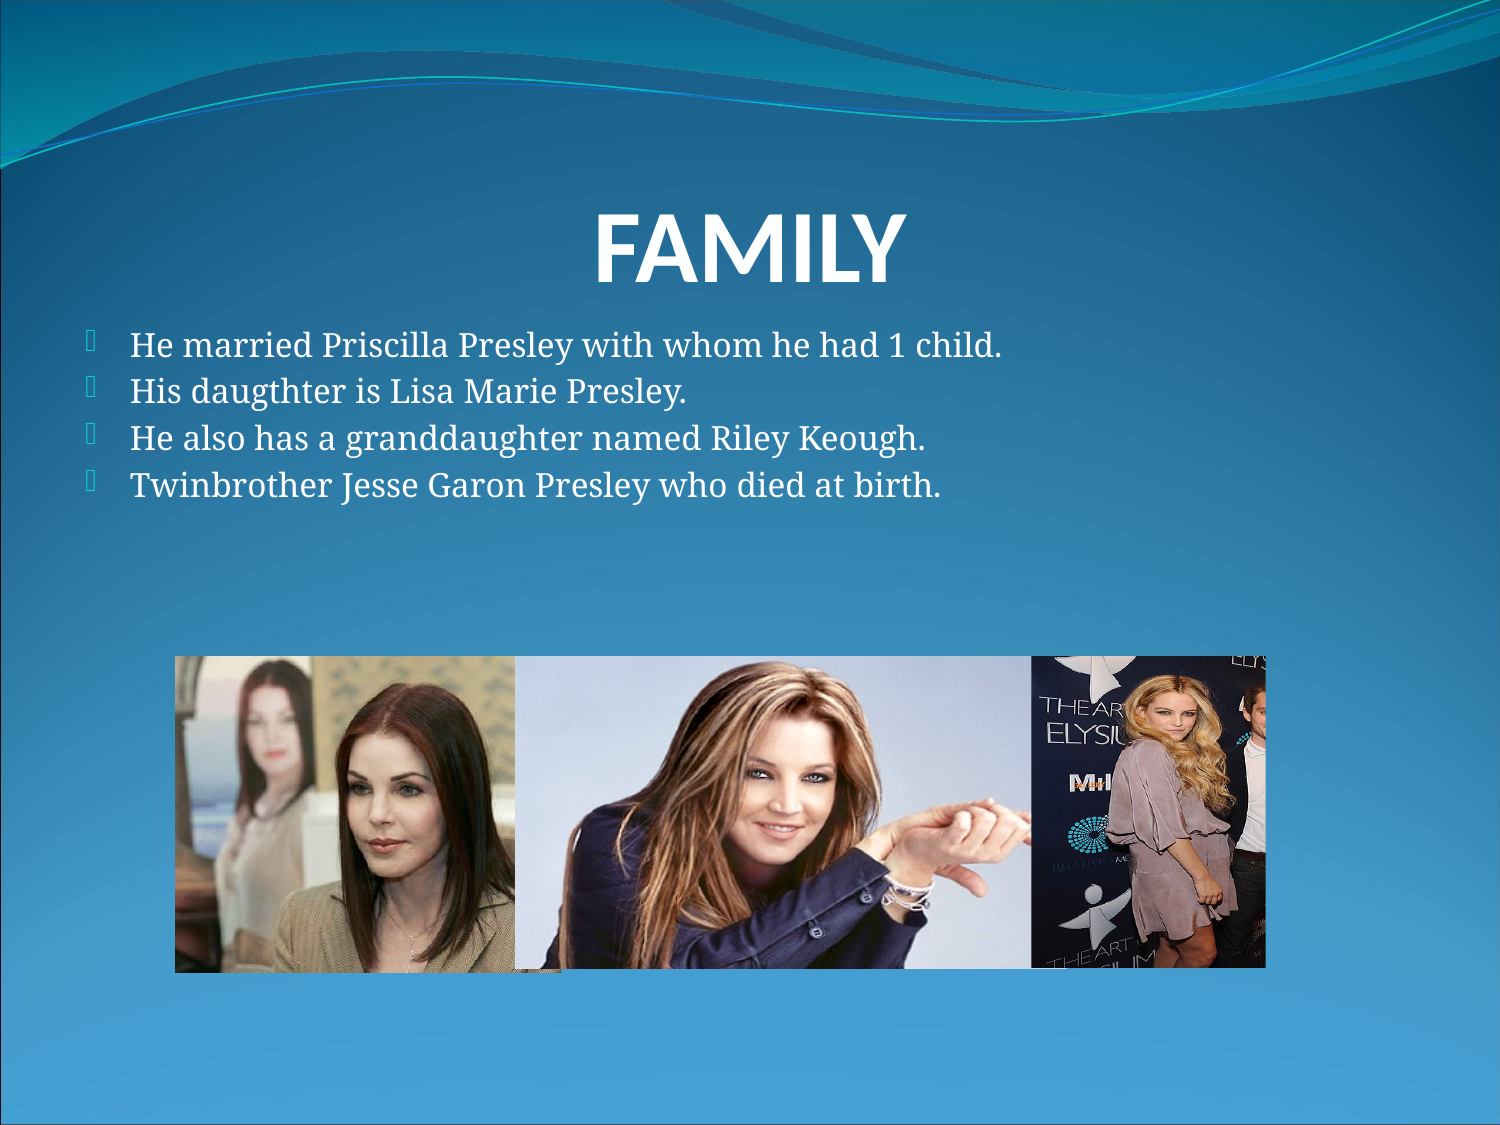

# FAMILY
He married Priscilla Presley with whom he had 1 child.
His daugthter is Lisa Marie Presley.
He also has a granddaughter named Riley Keough.
Twinbrother Jesse Garon Presley who died at birth.